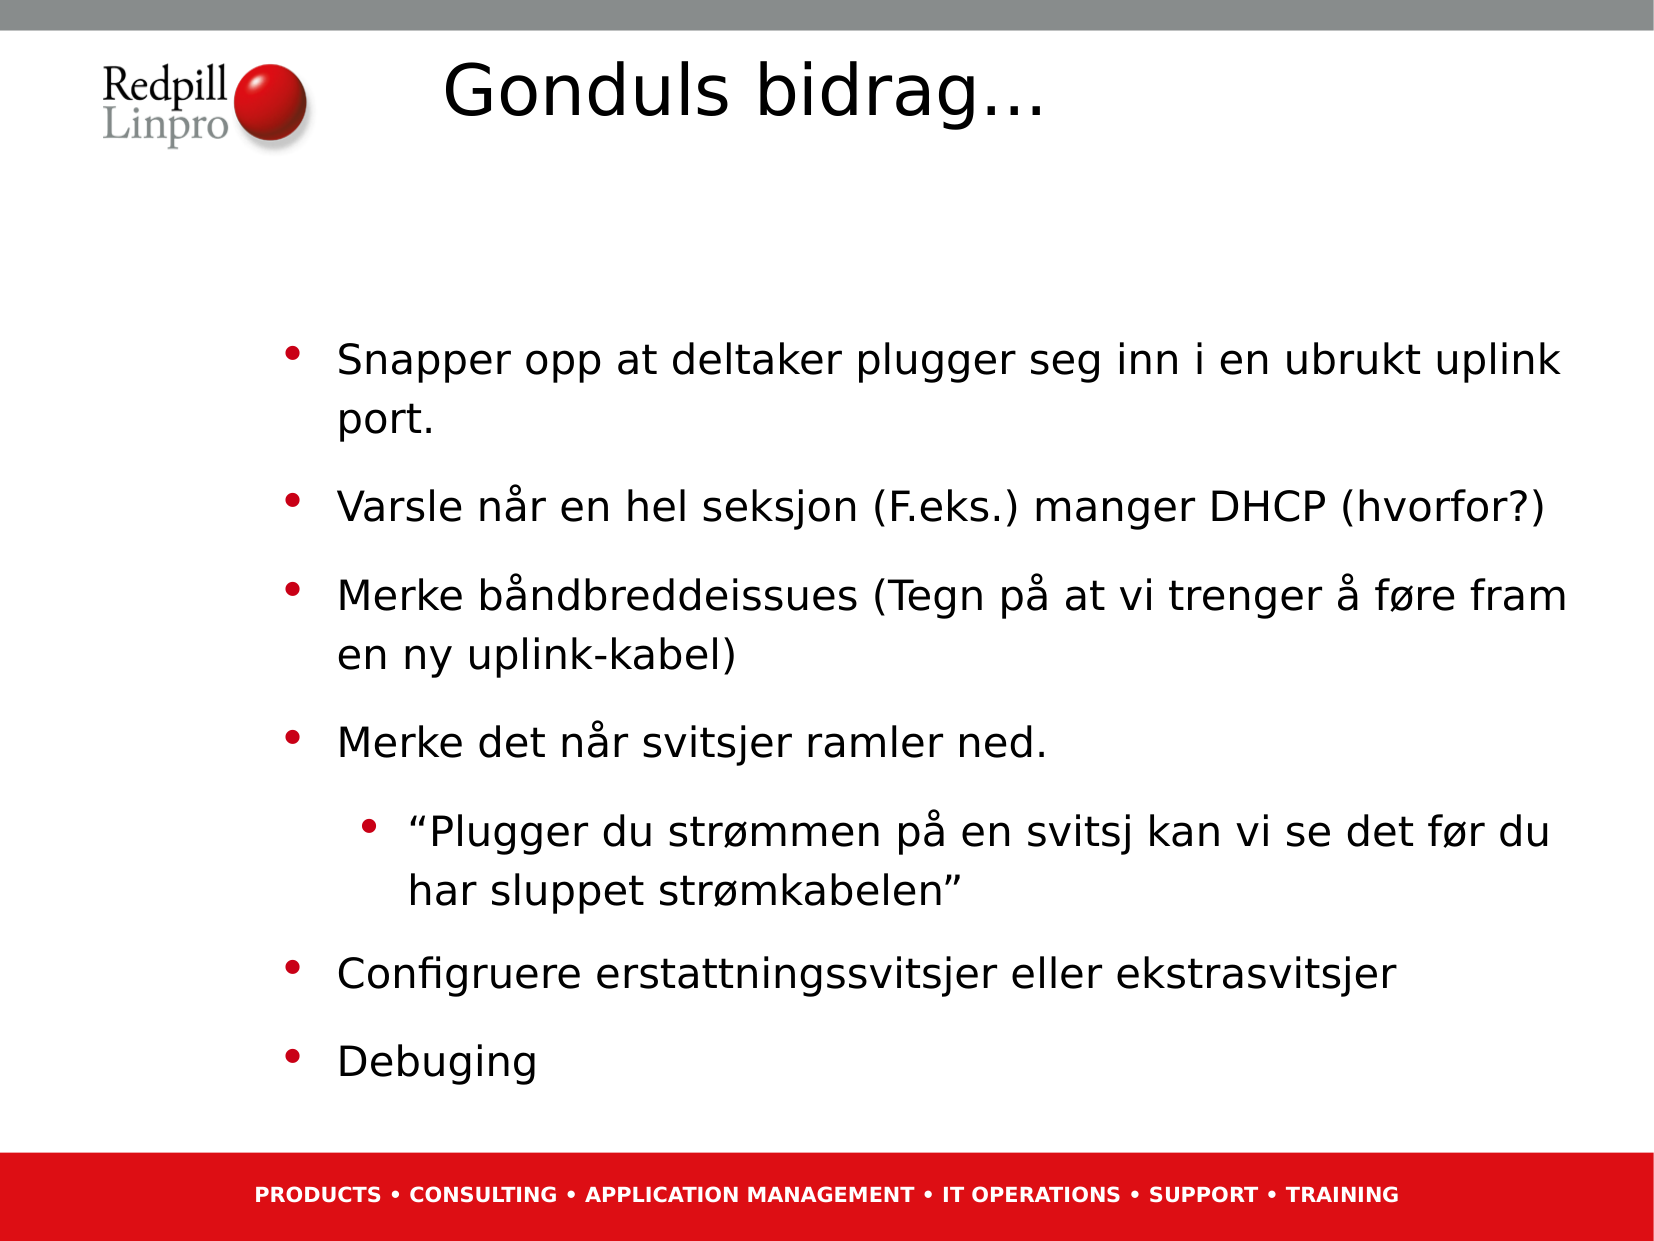

# Gonduls bidrag...
Snapper opp at deltaker plugger seg inn i en ubrukt uplink port.
Varsle når en hel seksjon (F.eks.) manger DHCP (hvorfor?)
Merke båndbreddeissues (Tegn på at vi trenger å føre fram en ny uplink-kabel)
Merke det når svitsjer ramler ned.
“Plugger du strømmen på en svitsj kan vi se det før du har sluppet strømkabelen”
Configruere erstattningssvitsjer eller ekstrasvitsjer
Debuging